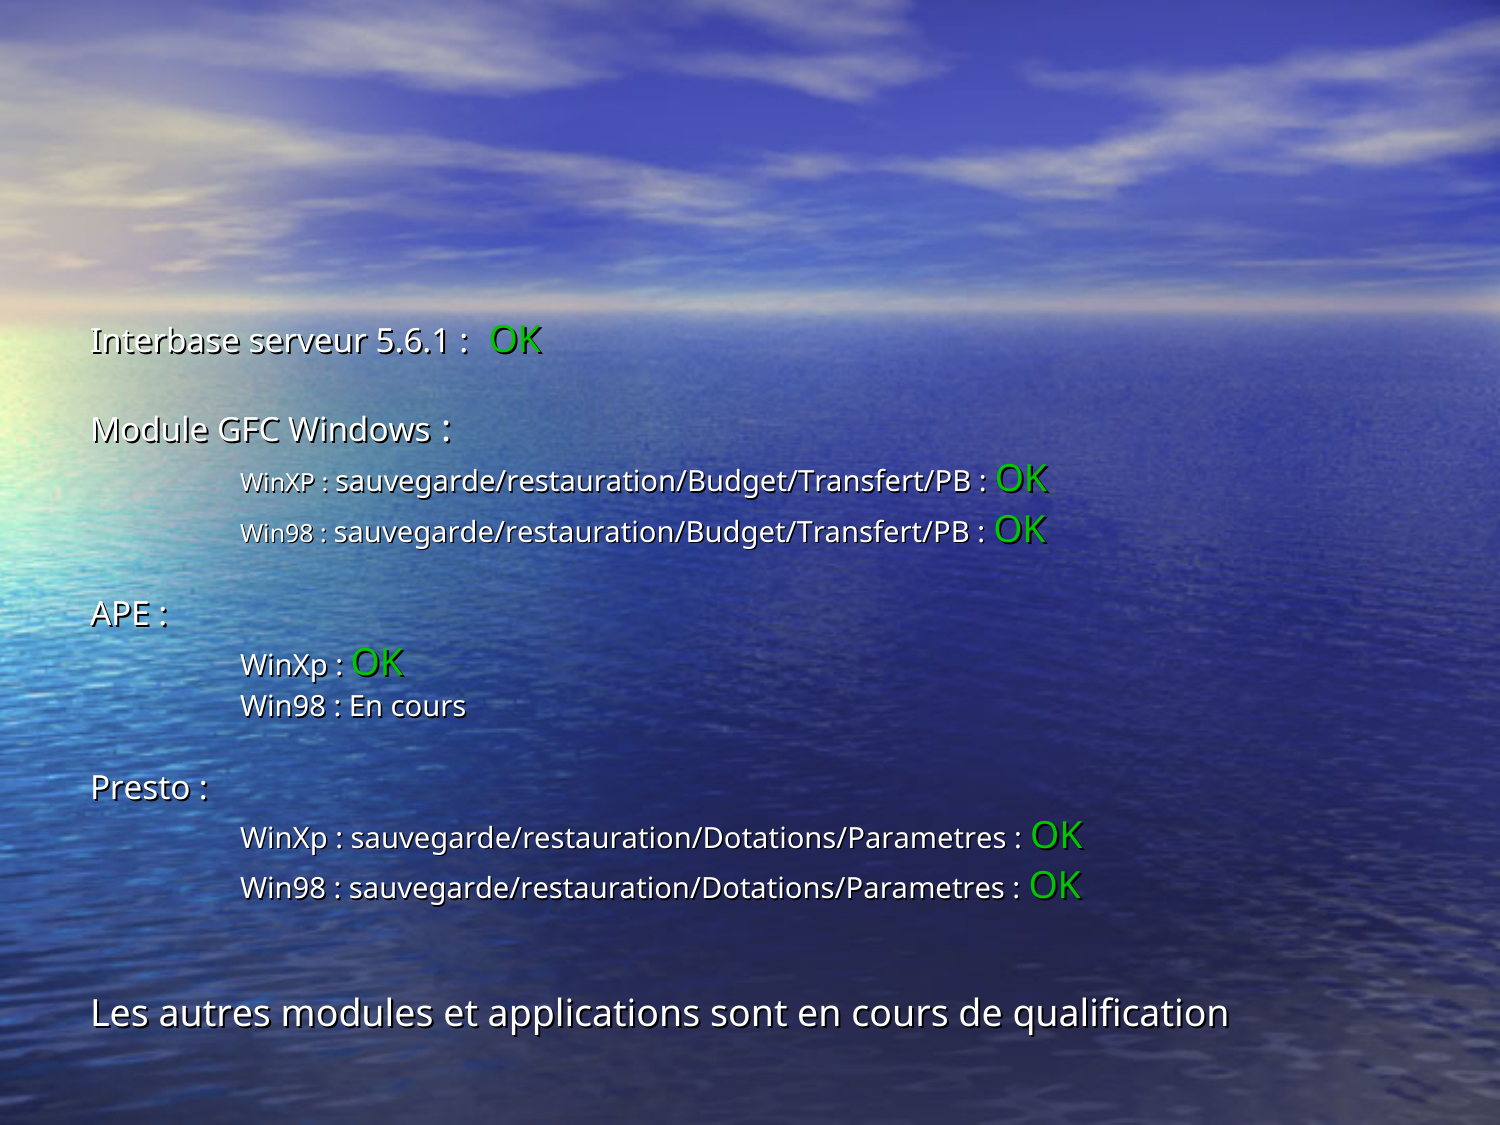

#
Interbase serveur 5.6.1 : OK
Module GFC Windows :
WinXP : sauvegarde/restauration/Budget/Transfert/PB : OK
Win98 : sauvegarde/restauration/Budget/Transfert/PB : OK
APE :
WinXp : OK
Win98 : En cours
Presto :
WinXp : sauvegarde/restauration/Dotations/Parametres : OK
Win98 : sauvegarde/restauration/Dotations/Parametres : OK
Les autres modules et applications sont en cours de qualification